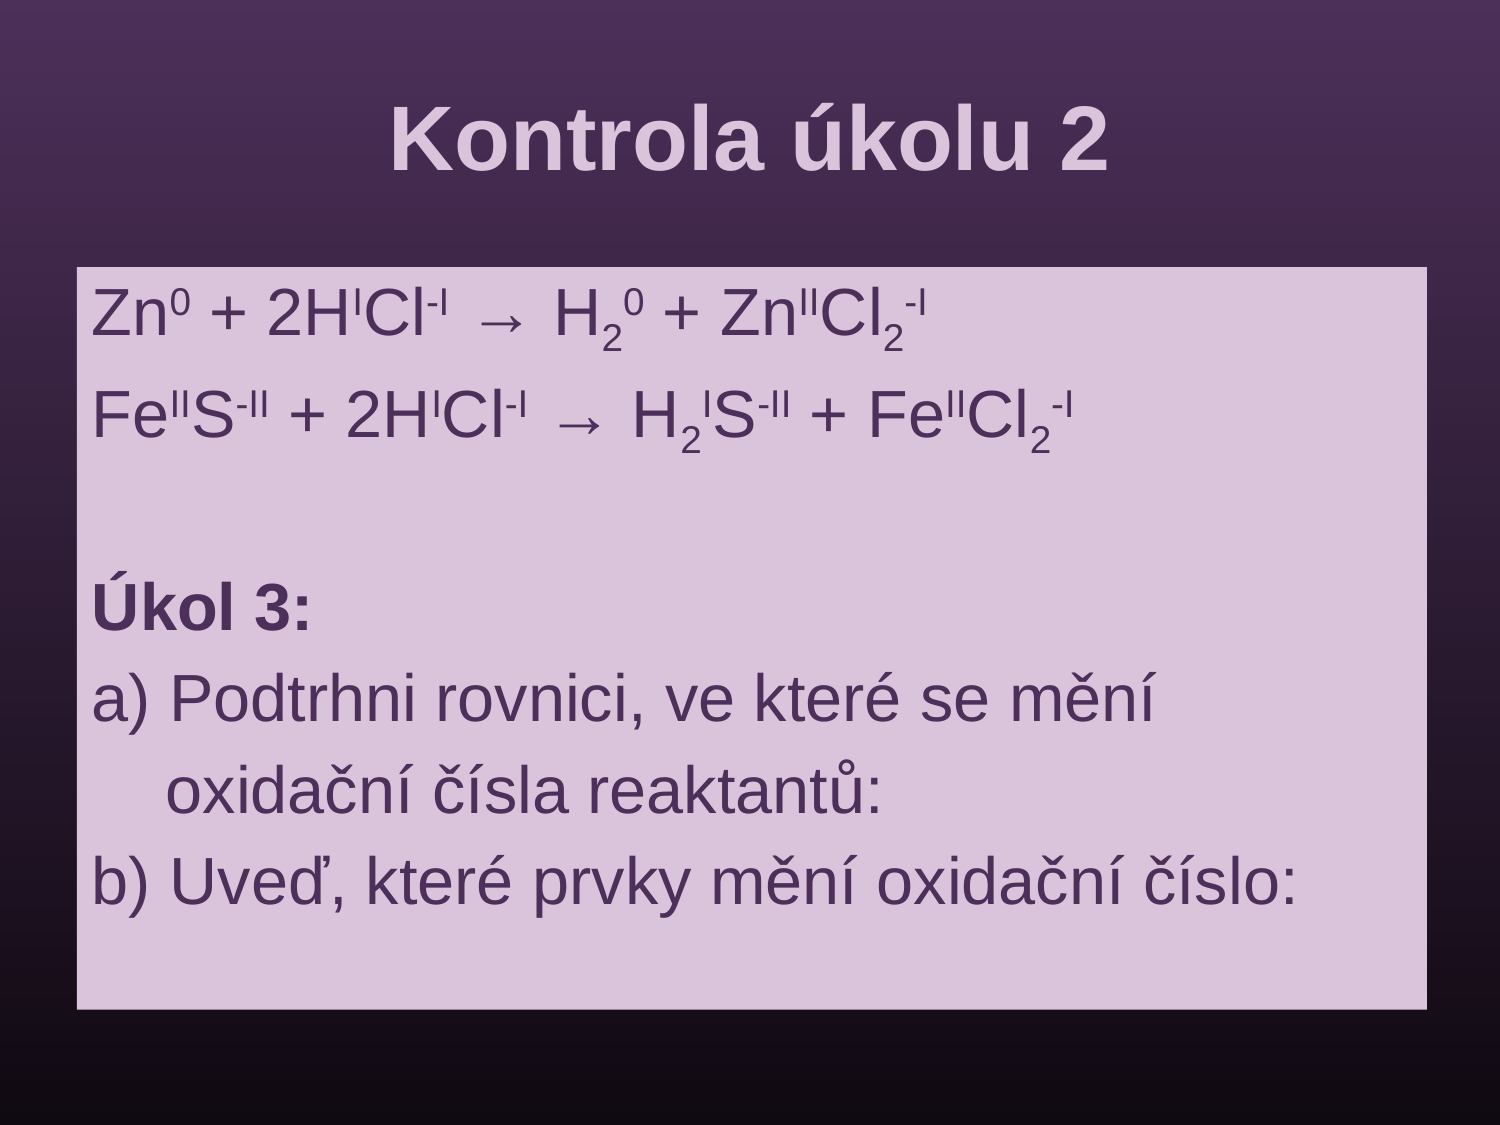

# Kontrola úkolu 2
Zn0 + 2HICl-I → H20 + ZnIICl2-I
FeIIS-II + 2HICl-I → H2IS-II + FeIICl2-I
Úkol 3:
a) Podtrhni rovnici, ve které se mění
 oxidační čísla reaktantů:
b) Uveď, které prvky mění oxidační číslo: